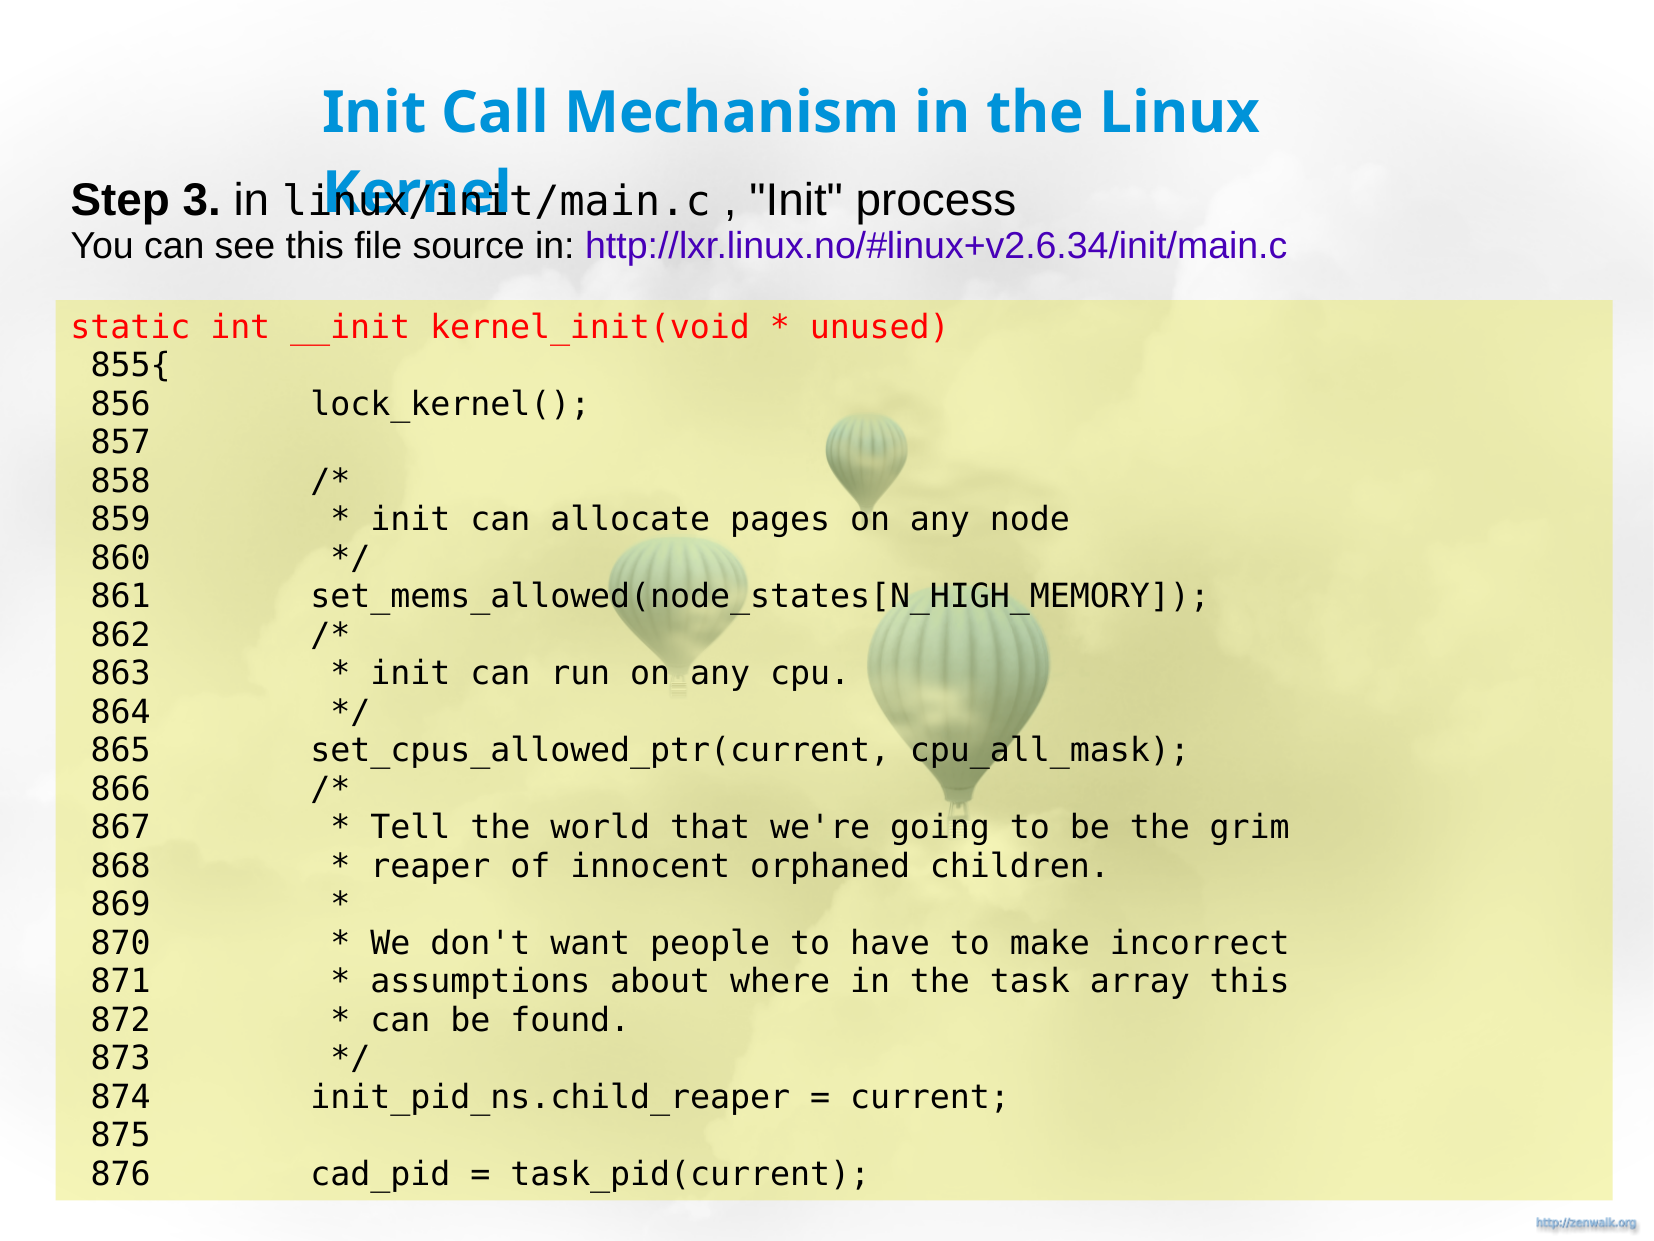

Init Call Mechanism in the Linux Kernel
Step 3. in linux/init/main.c , "Init" process
You can see this file source in: http://lxr.linux.no/#linux+v2.6.34/init/main.c
static int __init kernel_init(void * unused)
 855{
 856 lock_kernel();
 857
 858 /*
 859 * init can allocate pages on any node
 860 */
 861 set_mems_allowed(node_states[N_HIGH_MEMORY]);
 862 /*
 863 * init can run on any cpu.
 864 */
 865 set_cpus_allowed_ptr(current, cpu_all_mask);
 866 /*
 867 * Tell the world that we're going to be the grim
 868 * reaper of innocent orphaned children.
 869 *
 870 * We don't want people to have to make incorrect
 871 * assumptions about where in the task array this
 872 * can be found.
 873 */
 874 init_pid_ns.child_reaper = current;
 875
 876 cad_pid = task_pid(current);